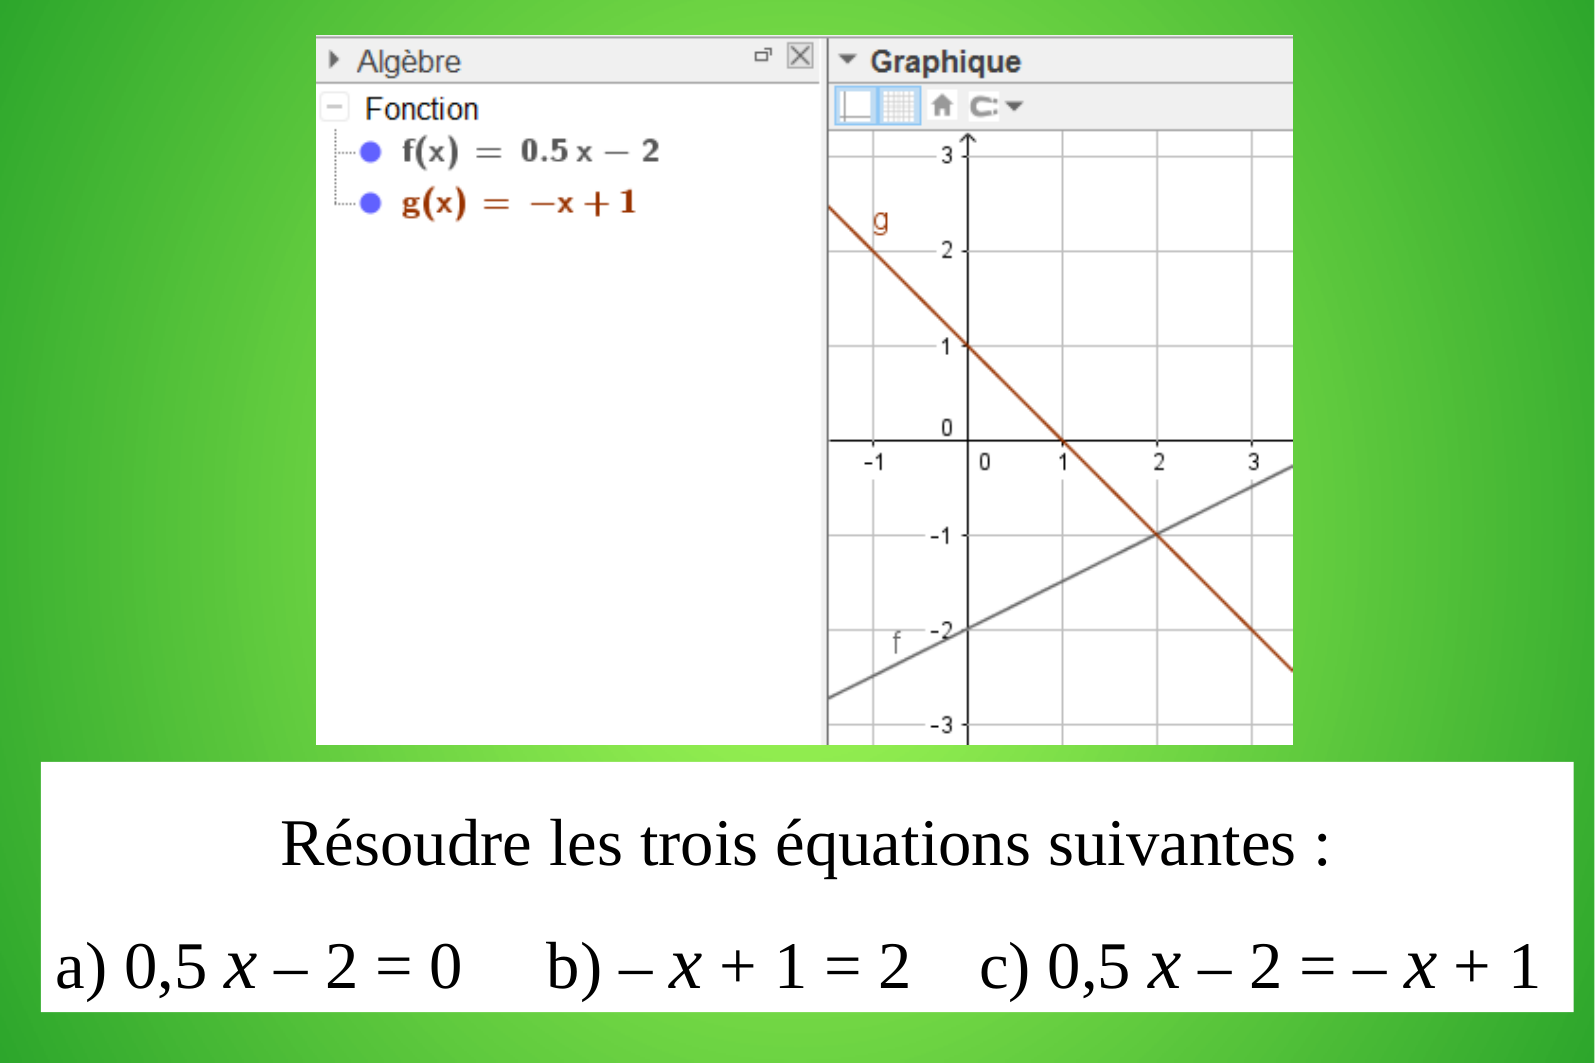

Résoudre les trois équations suivantes :
a) 0,5 x – 2 = 0 b) – x + 1 = 2 c) 0,5 x – 2 = – x + 1